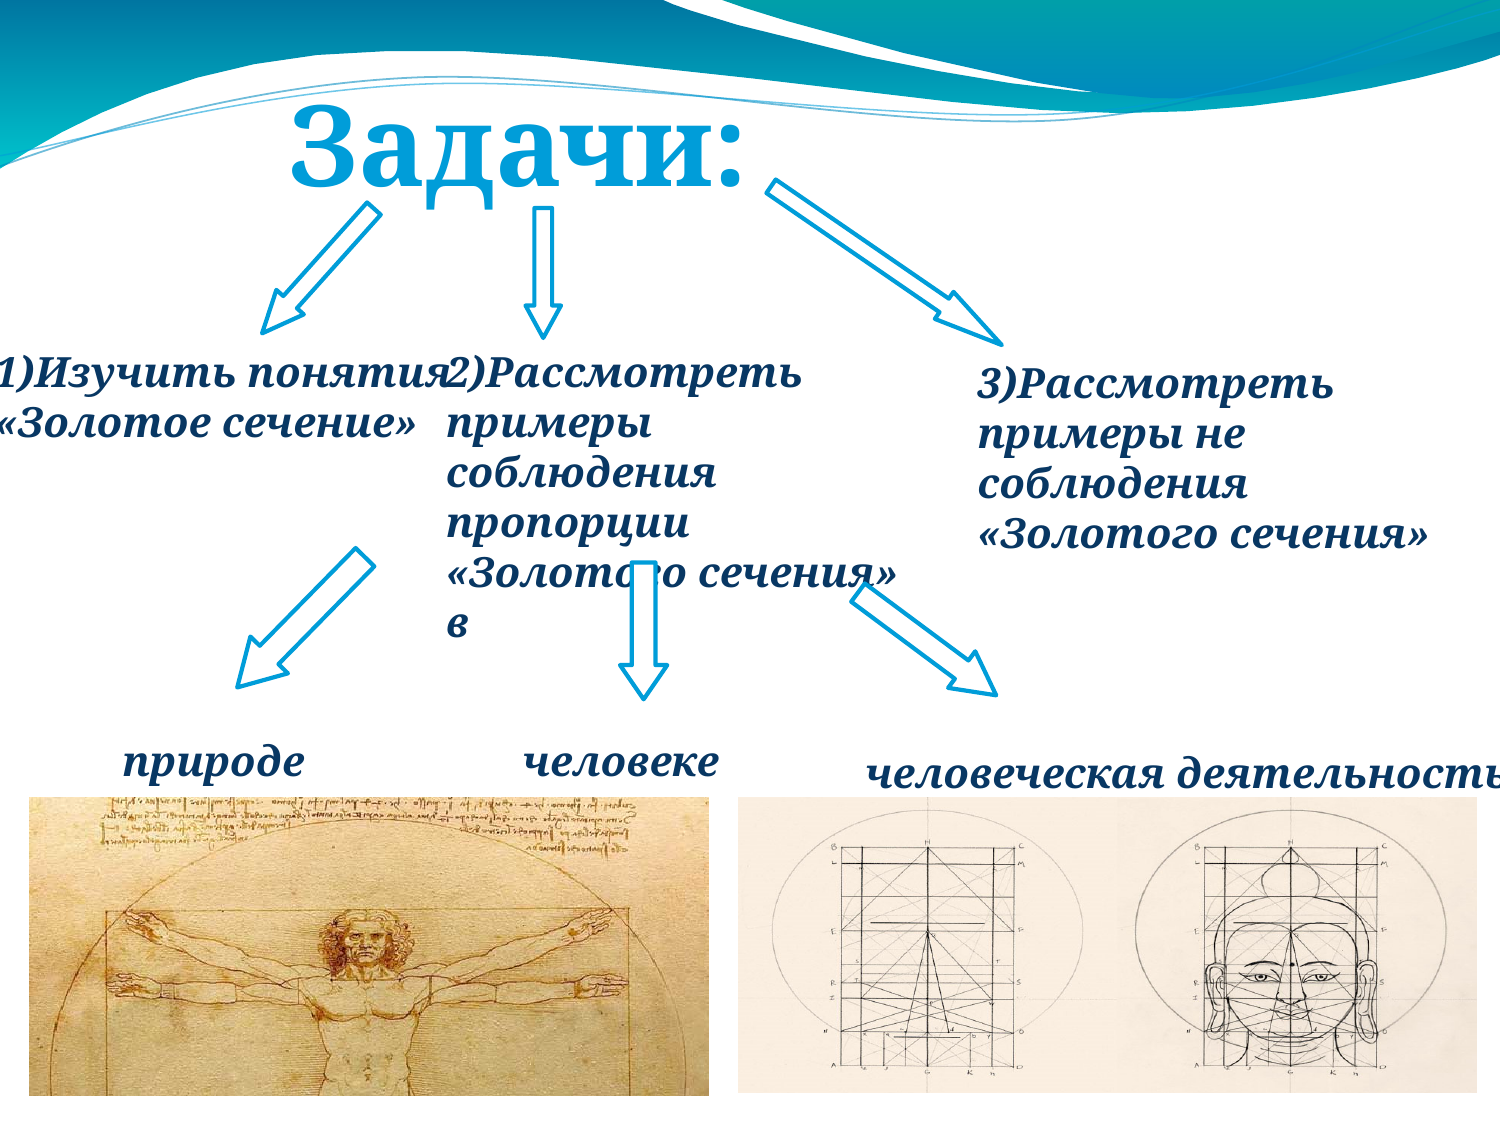

Задачи:
1)Изучить понятия
«Золотое сечение»
2)Рассмотреть примеры соблюдения пропорции
«Золотого сечения» в
3)Рассмотреть примеры не соблюдения «Золотого сечения»
природе
человеке
человеческая деятельность